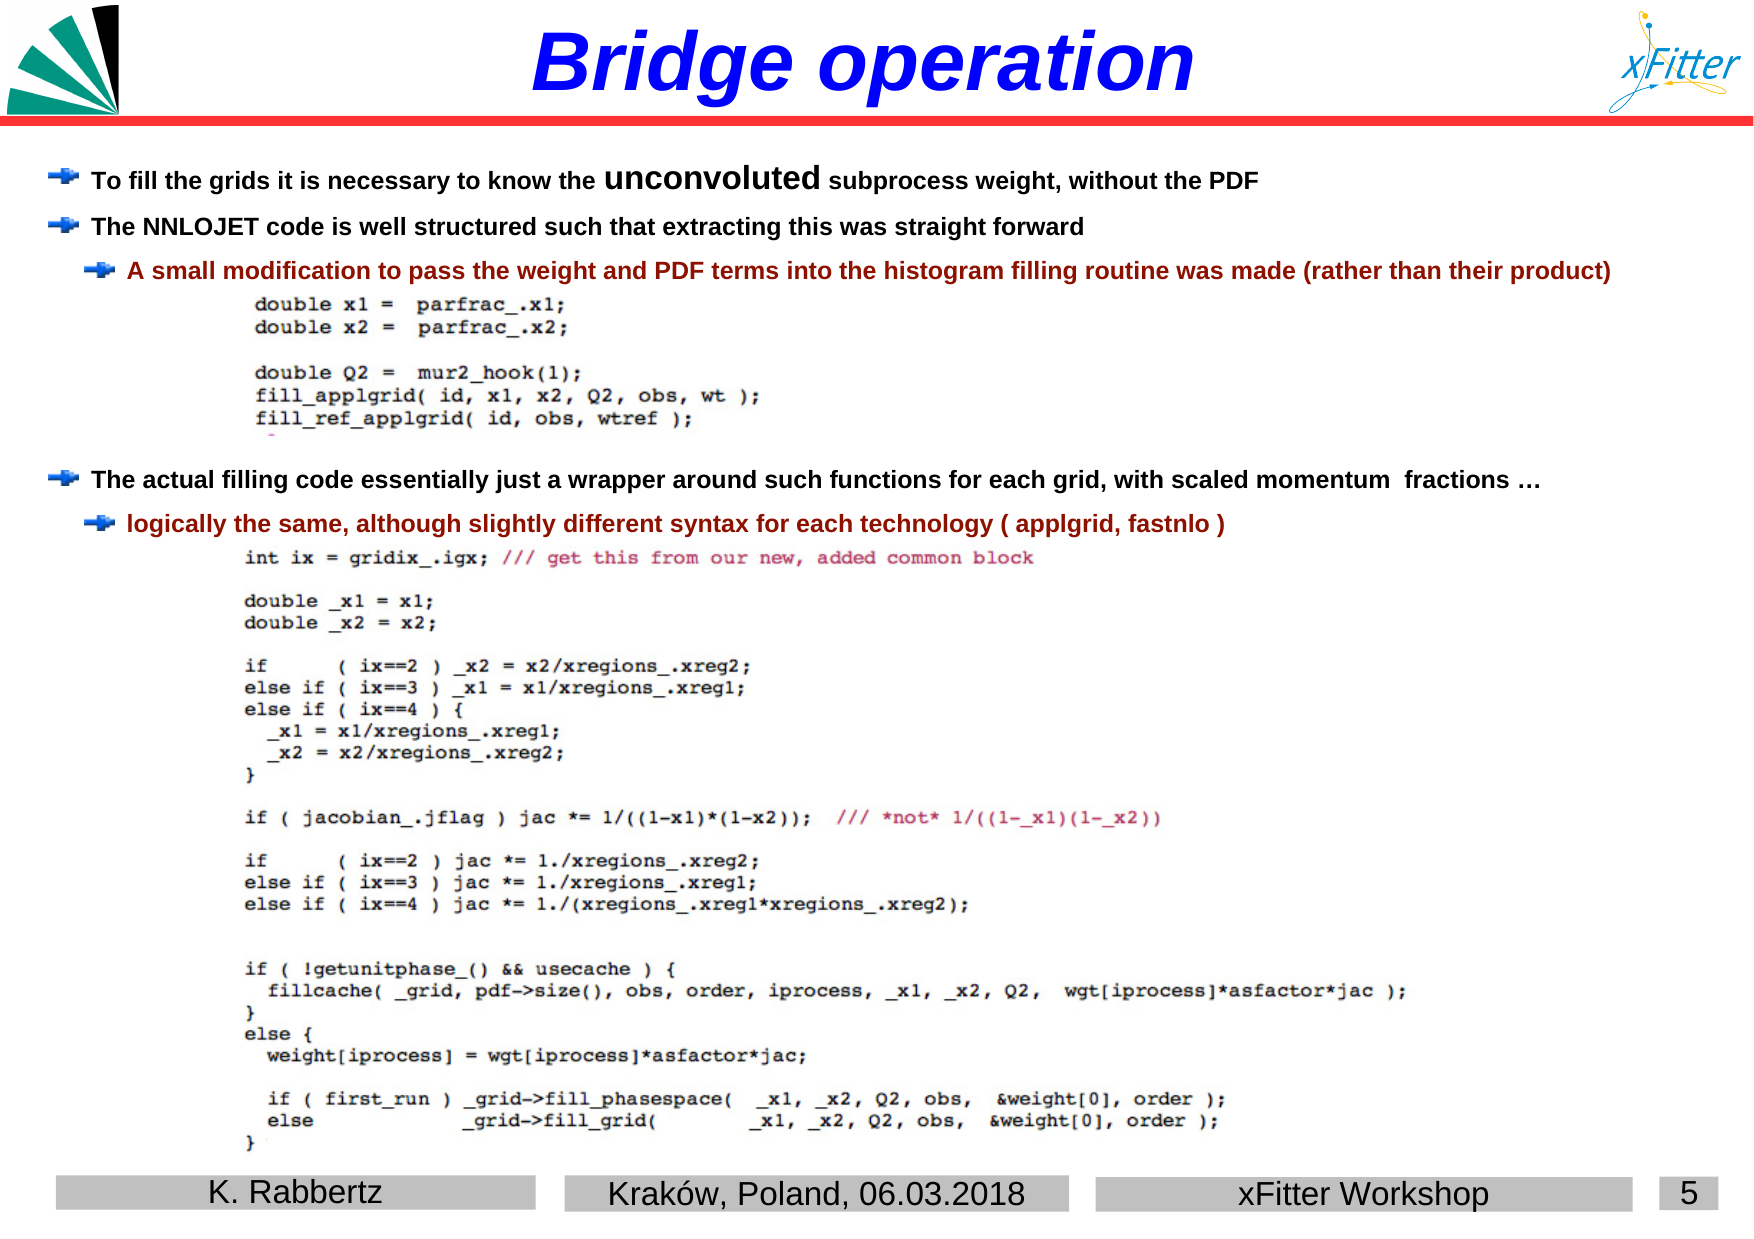

# Bridge operation
 To fill the grids it is necessary to know the unconvoluted subprocess weight, without the PDF
 The NNLOJET code is well structured such that extracting this was straight forward
 A small modification to pass the weight and PDF terms into the histogram filling routine was made (rather than their product)
 The actual filling code essentially just a wrapper around such functions for each grid, with scaled momentum fractions …
 logically the same, although slightly different syntax for each technology ( applgrid, fastnlo )